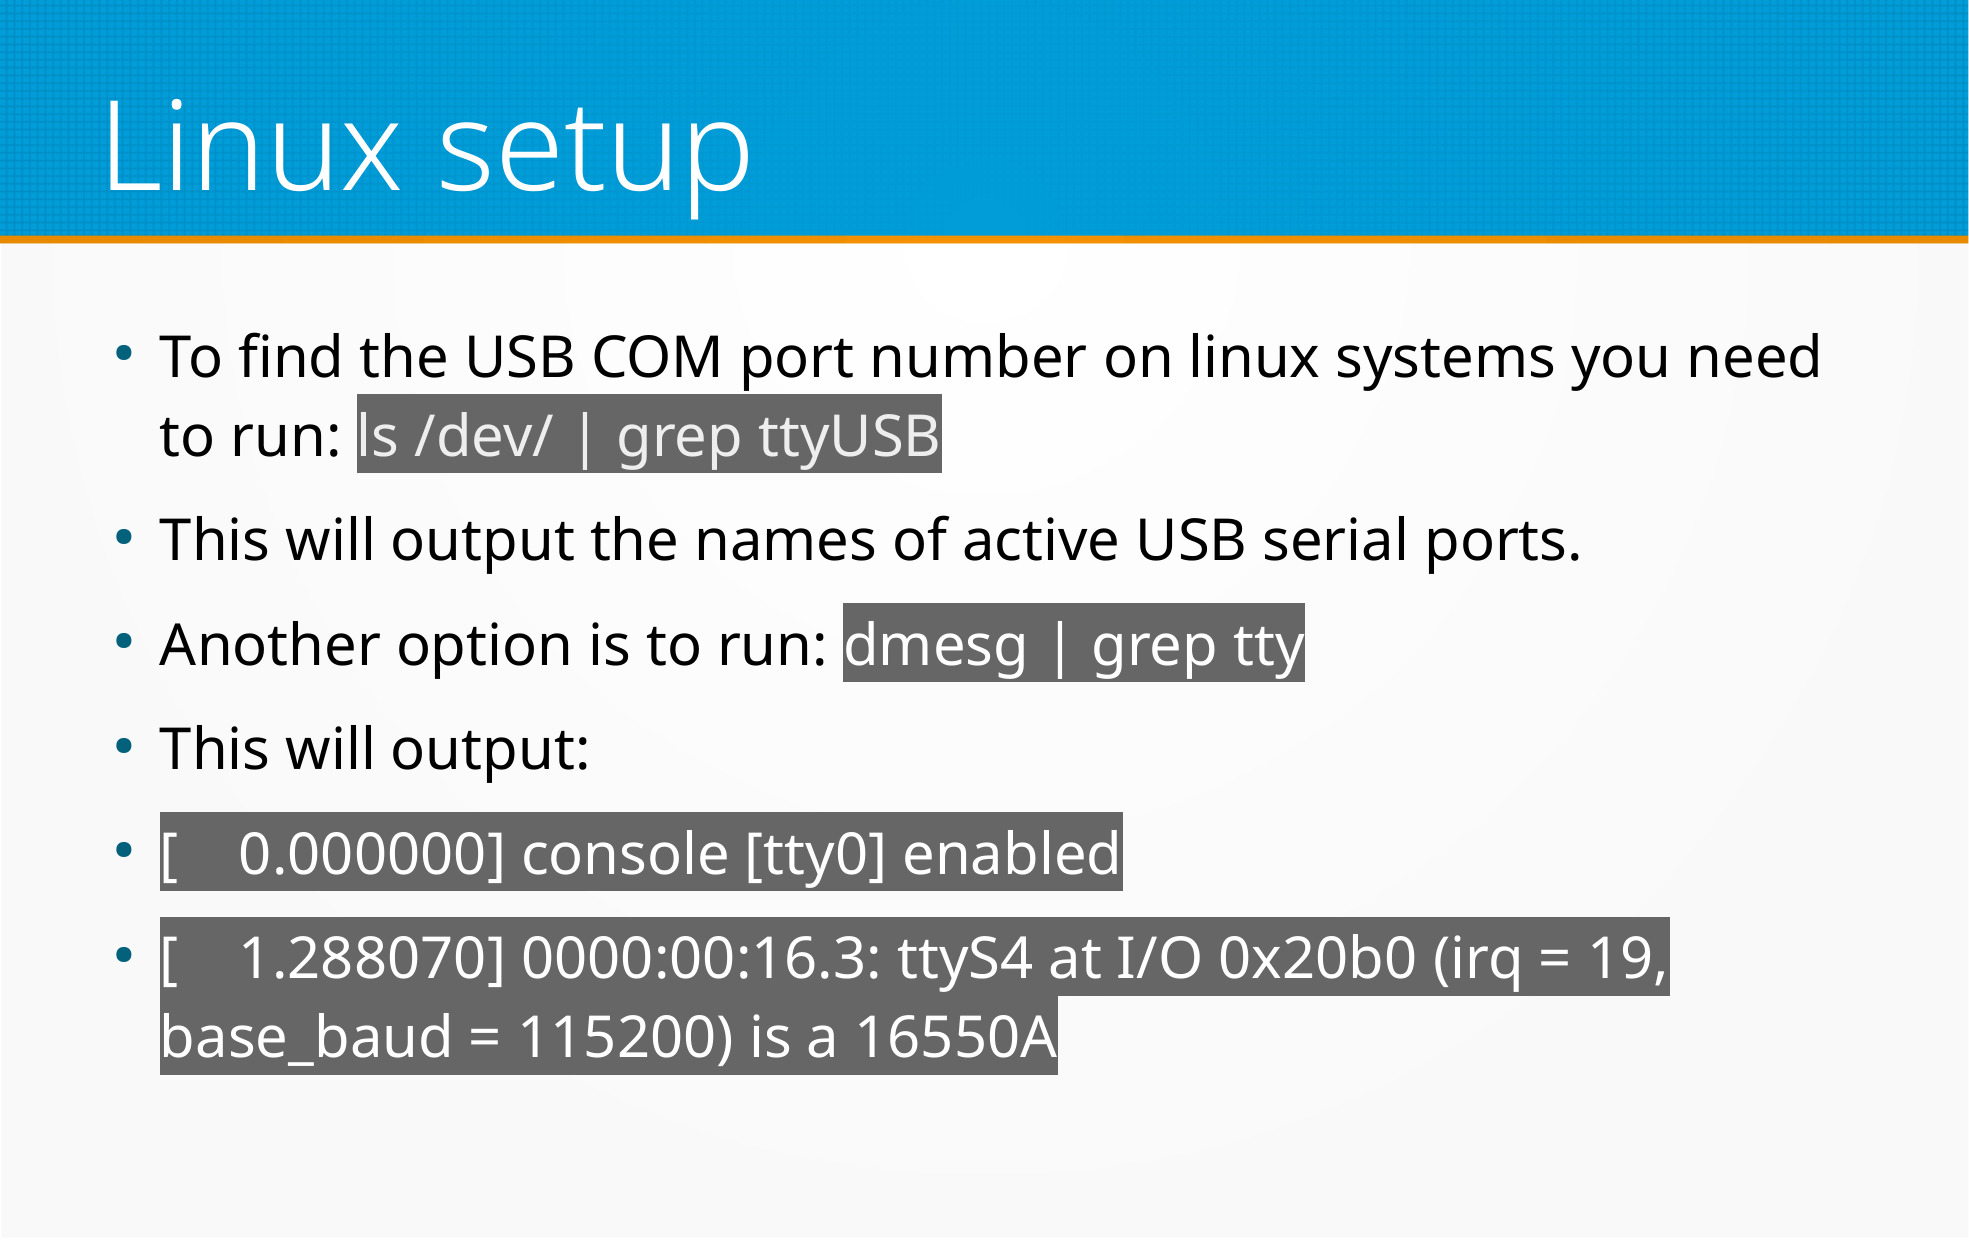

# Linux setup
To find the USB COM port number on linux systems you need to run: ls /dev/ | grep ttyUSB
This will output the names of active USB serial ports.
Another option is to run: dmesg | grep tty
This will output:
[ 0.000000] console [tty0] enabled
[ 1.288070] 0000:00:16.3: ttyS4 at I/O 0x20b0 (irq = 19, base_baud = 115200) is a 16550A